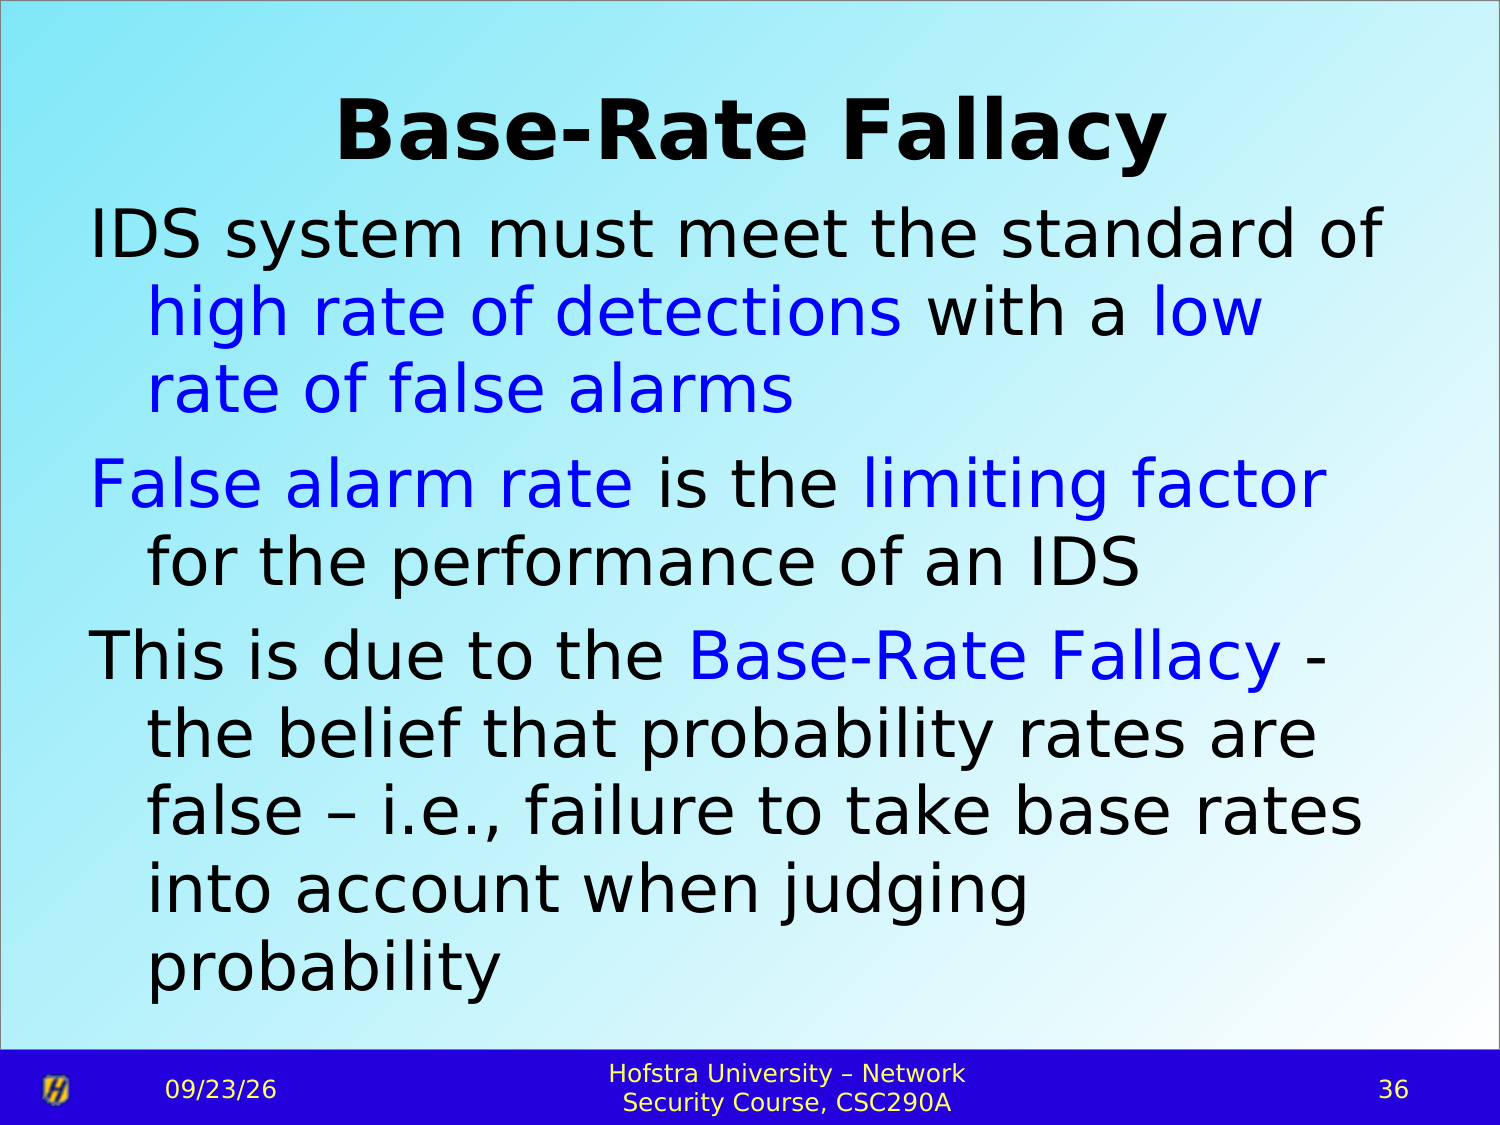

# Base-Rate Fallacy
IDS system must meet the standard of high rate of detections with a low rate of false alarms
False alarm rate is the limiting factor for the performance of an IDS
This is due to the Base-Rate Fallacy - the belief that probability rates are false – i.e., failure to take base rates into account when judging probability
36